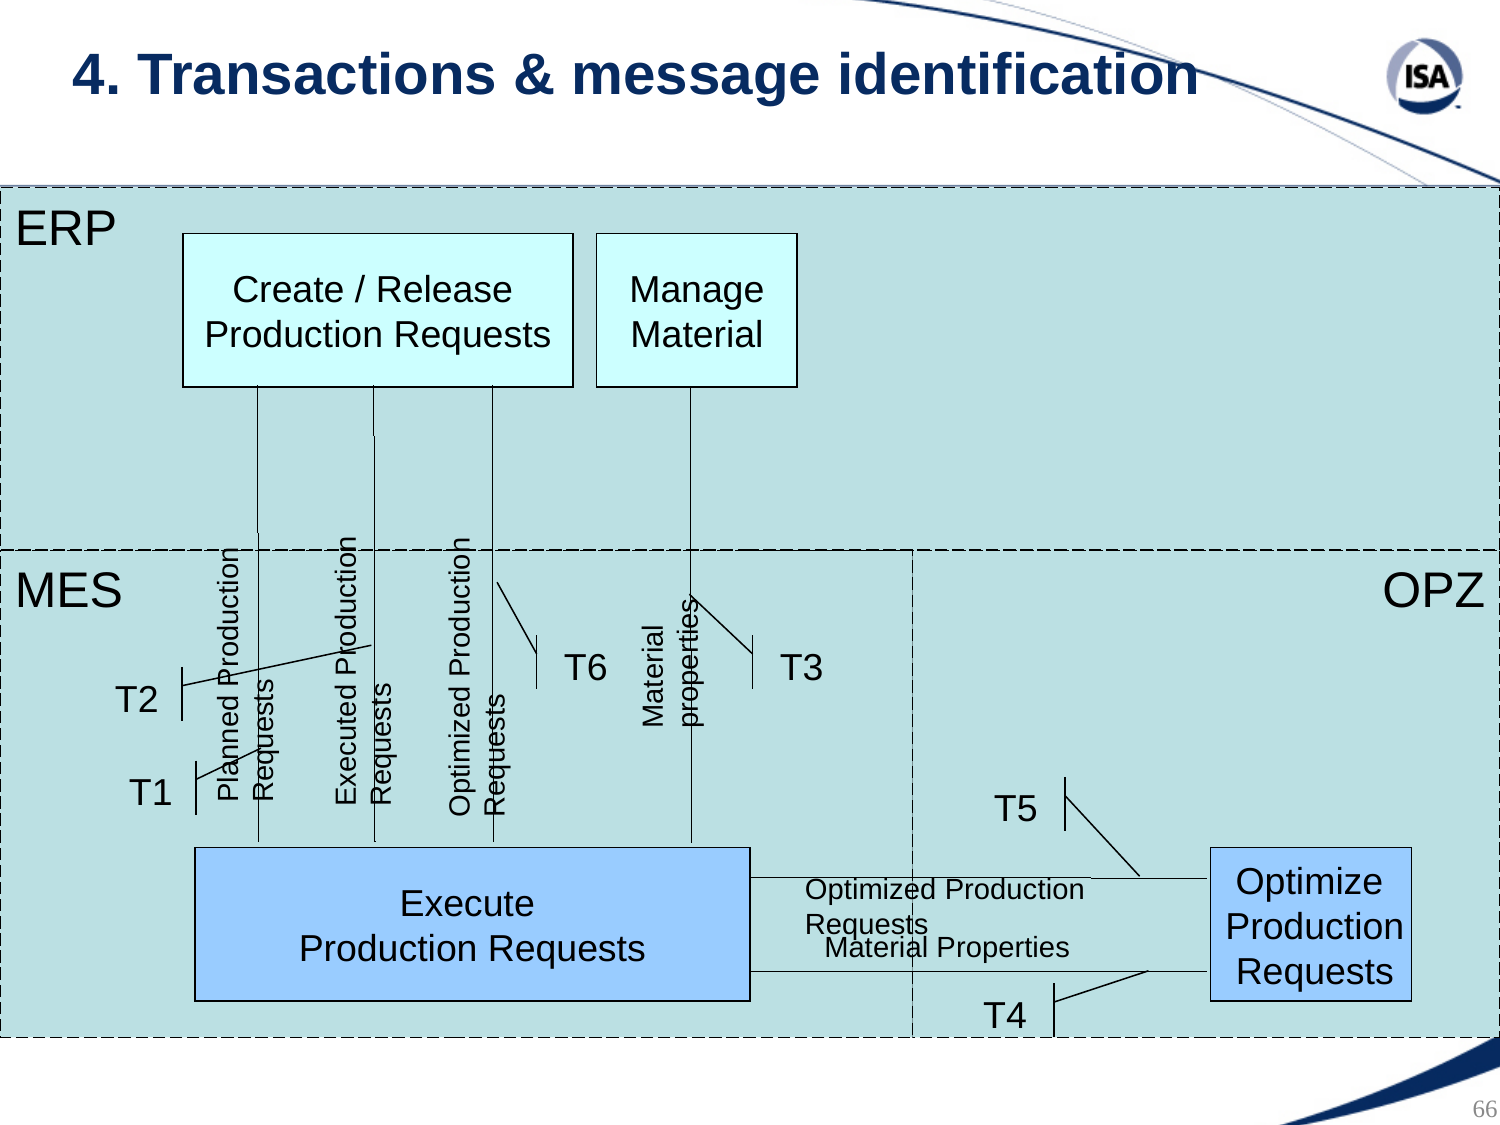

# 4. Transactions & message identification
ERP
Create / Release
Production Requests
Manage
Material
Executed Production Requests
Optimized Production Requests
Planned Production Requests
Material properties
MES
OPZ
T6
T3
T2
Optimized Production Requests
Material Properties
T1
T5
Execute
Production Requests
Optimize
Production
Requests
T4